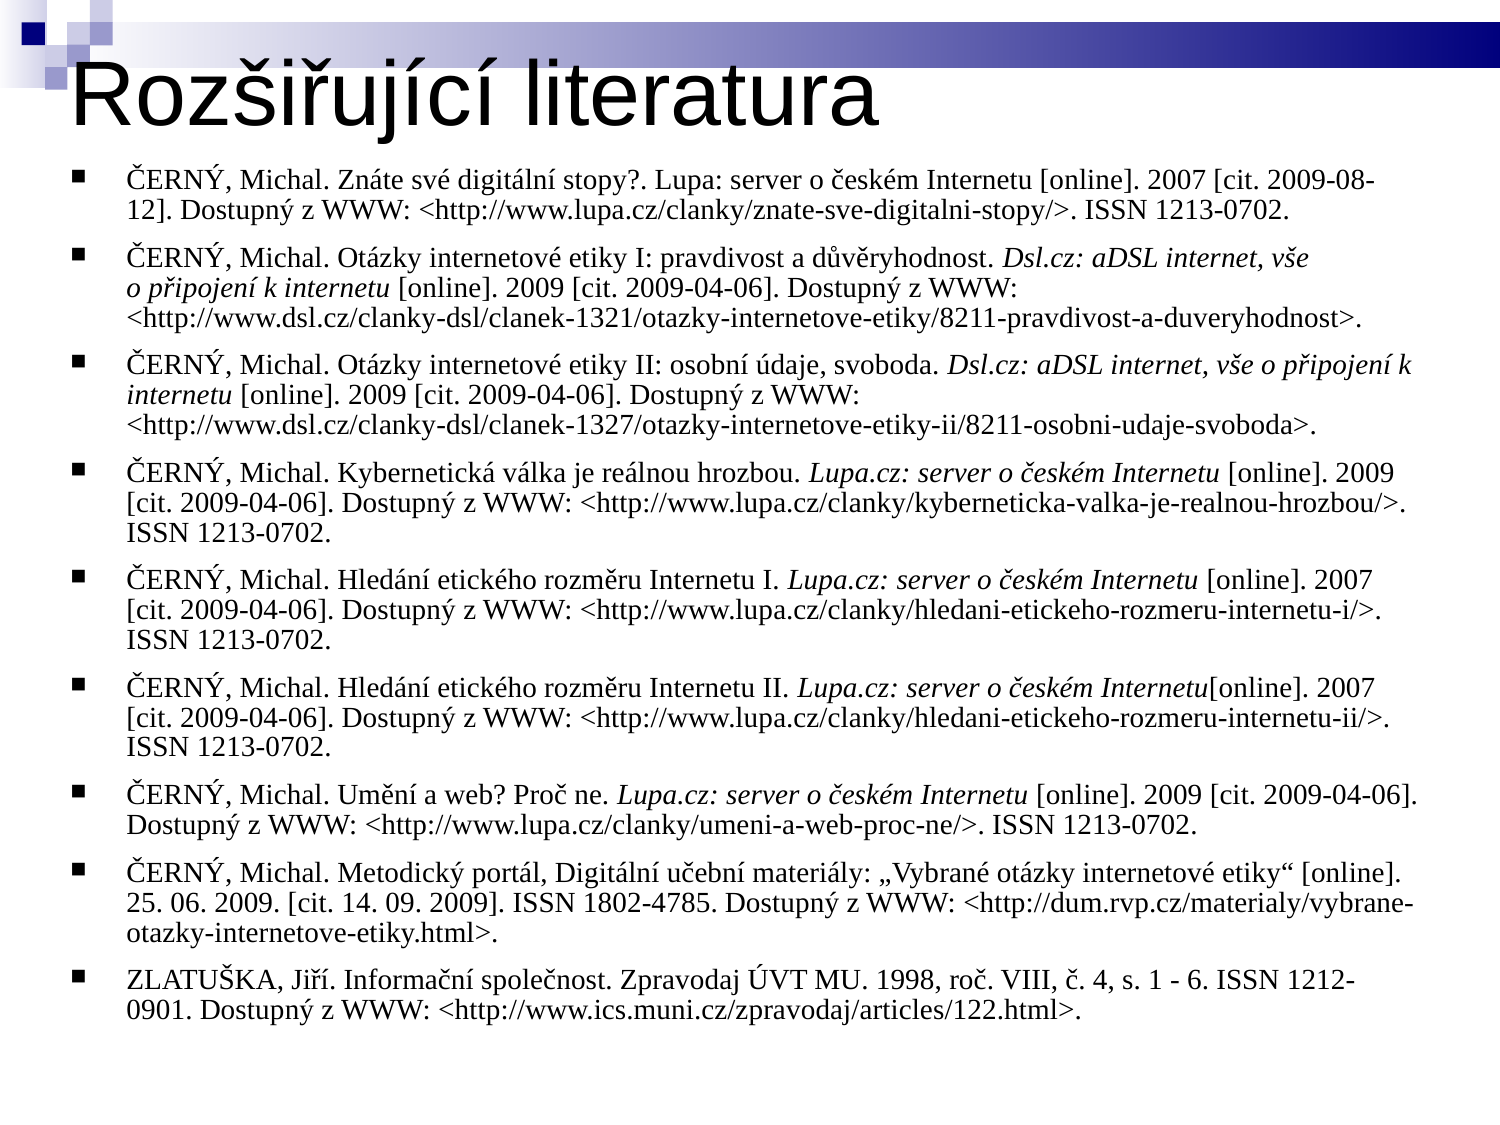

# Rozšiřující literatura
ČERNÝ, Michal. Znáte své digitální stopy?. Lupa: server o českém Internetu [online]. 2007 [cit. 2009-08-12]. Dostupný z WWW: <http://www.lupa.cz/clanky/znate-sve-digitalni-stopy/>. ISSN 1213-0702.
ČERNÝ, Michal. Otázky internetové etiky I: pravdivost a důvěryhodnost. Dsl.cz: aDSL internet, vše o připojení k internetu [online]. 2009 [cit. 2009-04-06]. Dostupný z WWW: <http://www.dsl.cz/clanky-dsl/clanek-1321/otazky-internetove-etiky/8211-pravdivost-a-duveryhodnost>.
ČERNÝ, Michal. Otázky internetové etiky II: osobní údaje, svoboda. Dsl.cz: aDSL internet, vše o připojení k internetu [online]. 2009 [cit. 2009-04-06]. Dostupný z WWW: <http://www.dsl.cz/clanky-dsl/clanek-1327/otazky-internetove-etiky-ii/8211-osobni-udaje-svoboda>.
ČERNÝ, Michal. Kybernetická válka je reálnou hrozbou. Lupa.cz: server o českém Internetu [online]. 2009 [cit. 2009-04-06]. Dostupný z WWW: <http://www.lupa.cz/clanky/kyberneticka-valka-je-realnou-hrozbou/>. ISSN 1213-0702.
ČERNÝ, Michal. Hledání etického rozměru Internetu I. Lupa.cz: server o českém Internetu [online]. 2007 [cit. 2009-04-06]. Dostupný z WWW: <http://www.lupa.cz/clanky/hledani-etickeho-rozmeru-internetu-i/>. ISSN 1213-0702.
ČERNÝ, Michal. Hledání etického rozměru Internetu II. Lupa.cz: server o českém Internetu[online]. 2007 [cit. 2009-04-06]. Dostupný z WWW: <http://www.lupa.cz/clanky/hledani-etickeho-rozmeru-internetu-ii/>. ISSN 1213-0702.
ČERNÝ, Michal. Umění a web? Proč ne. Lupa.cz: server o českém Internetu [online]. 2009 [cit. 2009-04-06]. Dostupný z WWW: <http://www.lupa.cz/clanky/umeni-a-web-proc-ne/>. ISSN 1213-0702.
ČERNÝ, Michal. Metodický portál, Digitální učební materiály: „Vybrané otázky internetové etiky“ [online]. 25. 06. 2009. [cit. 14. 09. 2009]. ISSN 1802-4785. Dostupný z WWW: <http://dum.rvp.cz/materialy/vybrane-otazky-internetove-etiky.html>.
ZLATUŠKA, Jiří. Informační společnost. Zpravodaj ÚVT MU. 1998, roč. VIII, č. 4, s. 1 - 6. ISSN 1212-0901. Dostupný z WWW: <http://www.ics.muni.cz/zpravodaj/articles/122.html>.